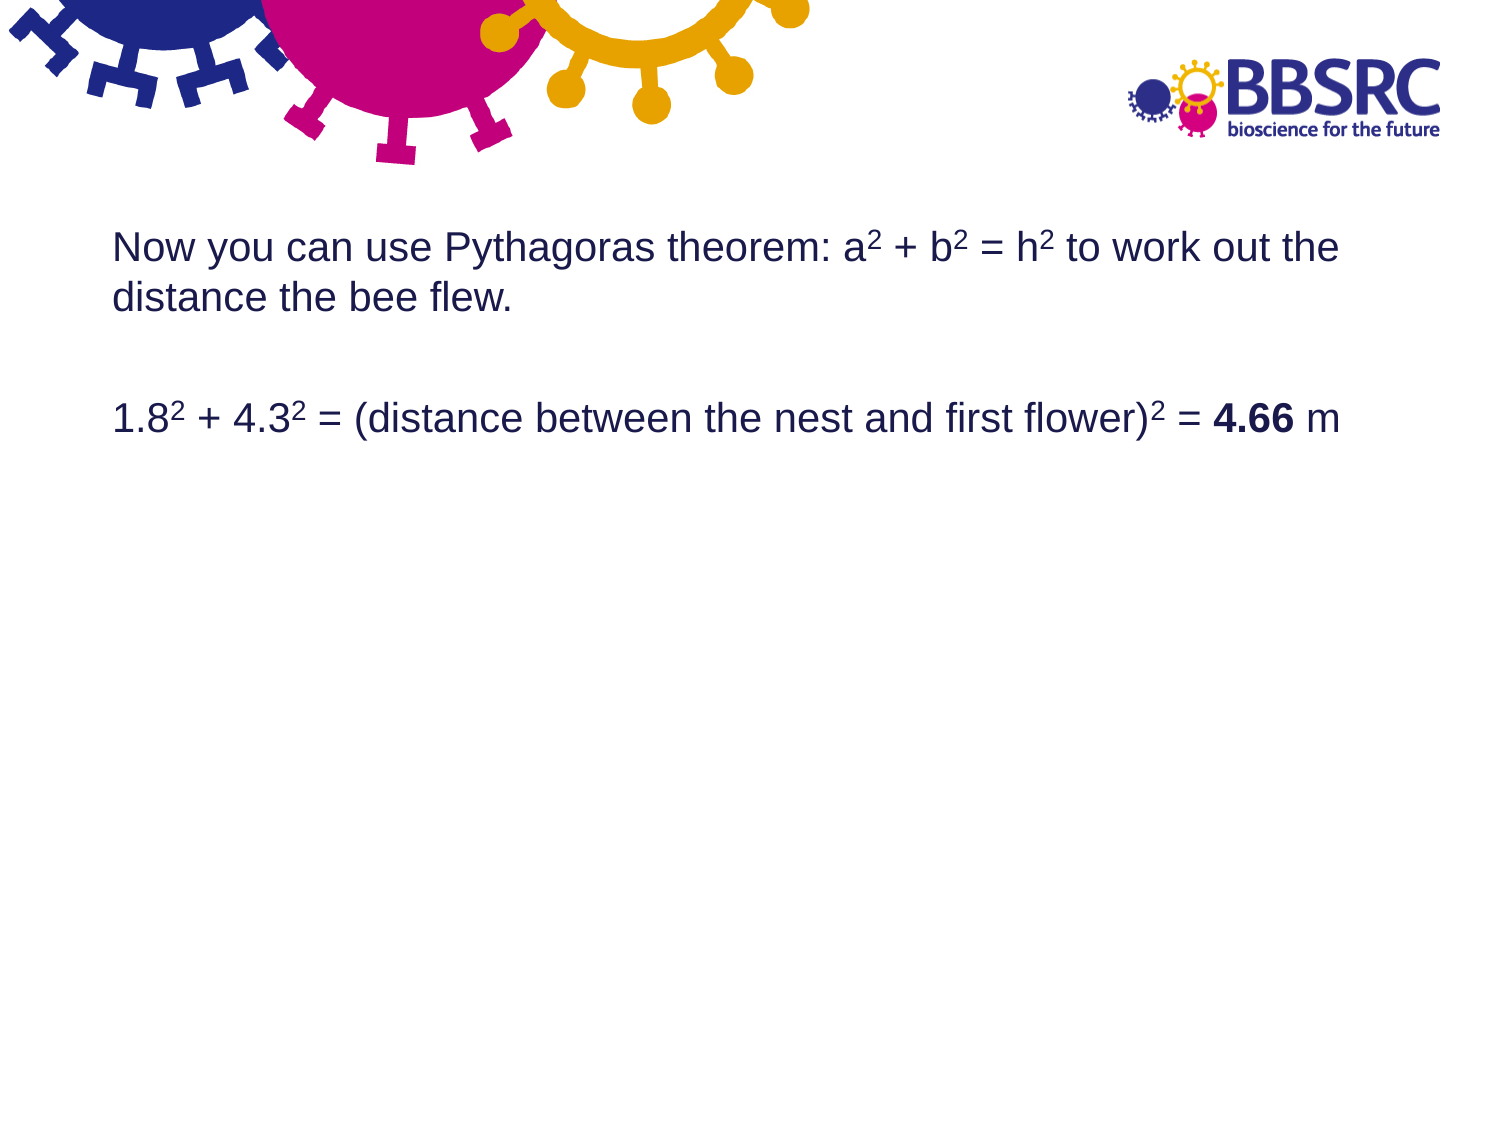

# Now you can use Pythagoras theorem: a2 + b2 = h2 to work out the distance the bee flew.
1.82 + 4.32 = (distance between the nest and first flower)2 = 4.66 m